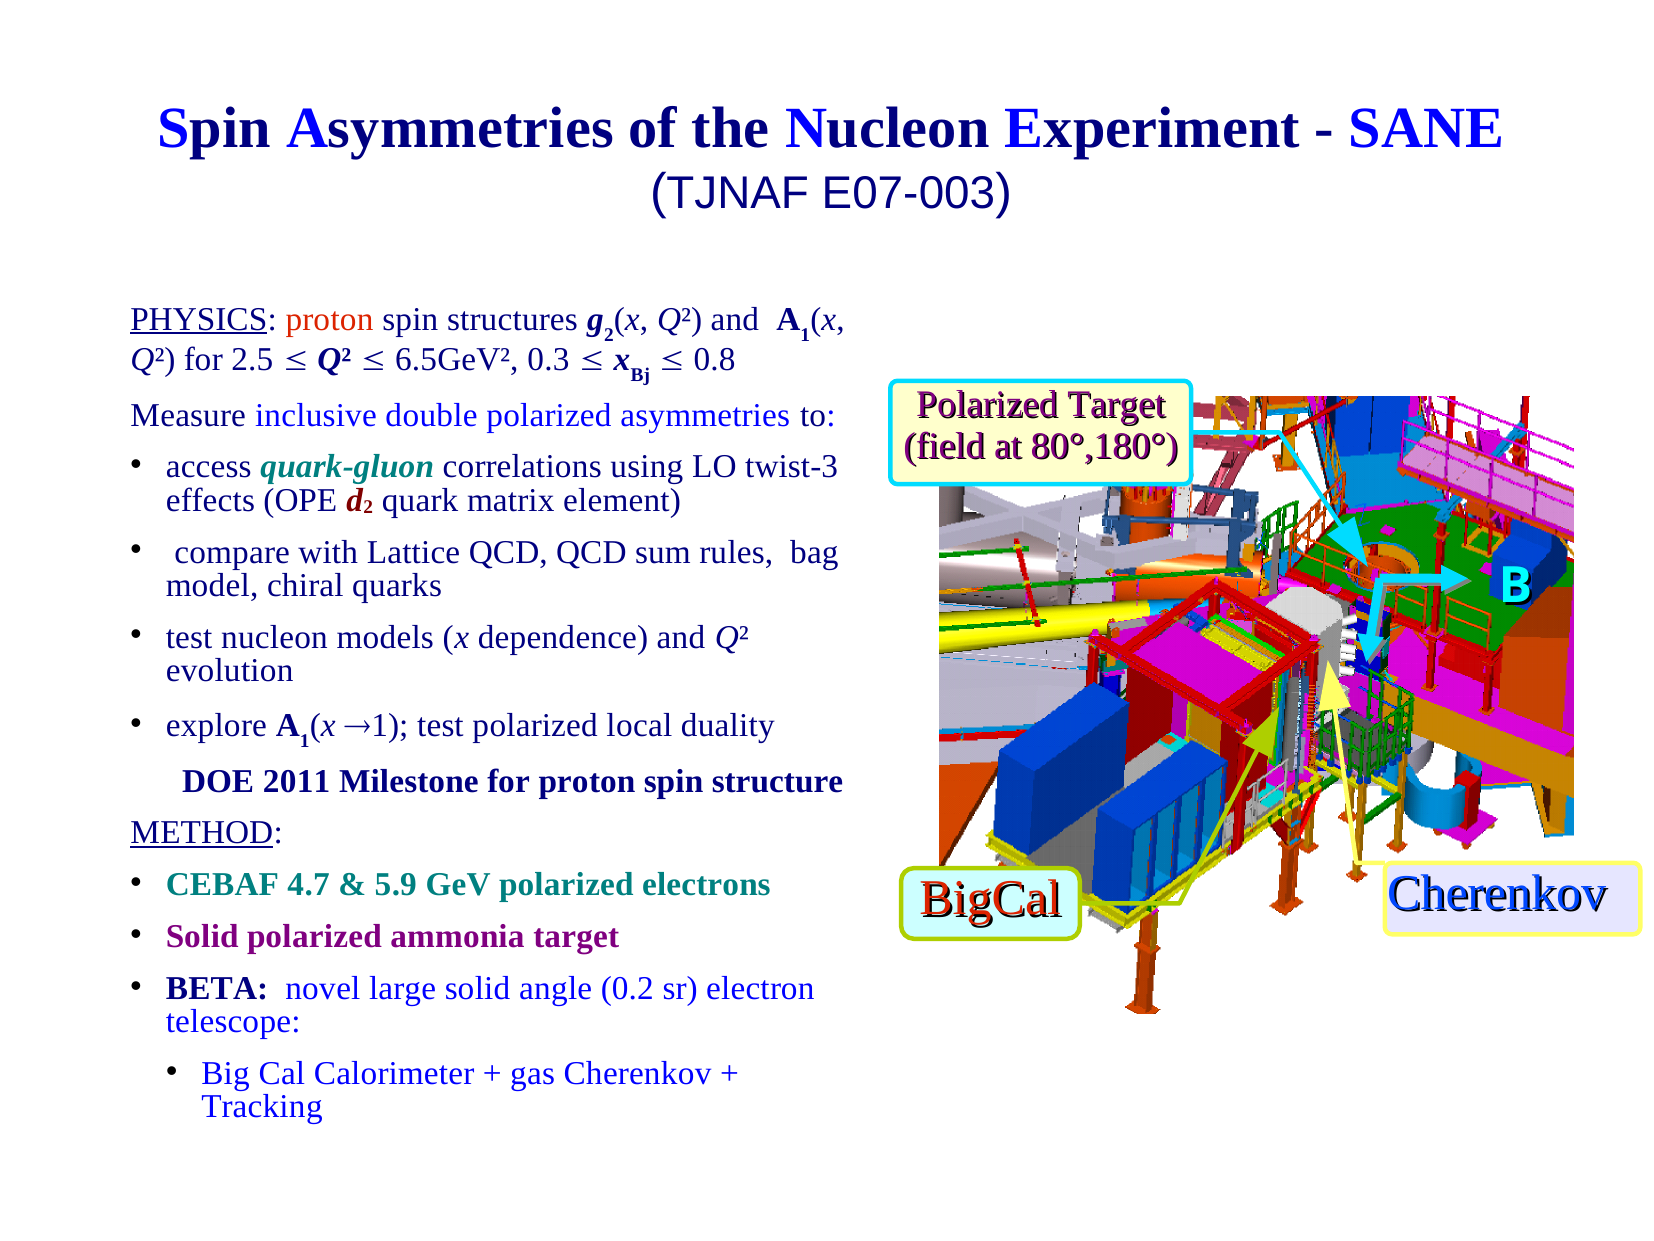

# Spin Asymmetries of the Nucleon Experiment - SANE (TJNAF E07-003)‏
PHYSICS: proton spin structures g2(x, Q²) and A1(x, Q²) for 2.5  Q²  6.5GeV², 0.3  xBj  0.8
Measure inclusive double polarized asymmetries to:
access quark-gluon correlations using LO twist-3 effects (OPE d2 quark matrix element)
 compare with Lattice QCD, QCD sum rules, bag model, chiral quarks
test nucleon models (x dependence) and Q² evolution
explore A1(x 1); test polarized local duality
DOE 2011 Milestone for proton spin structure
METHOD:
CEBAF 4.7 & 5.9 GeV polarized electrons
Solid polarized ammonia target
BETA: novel large solid angle (0.2 sr) electron telescope:
Big Cal Calorimeter + gas Cherenkov + Tracking
B